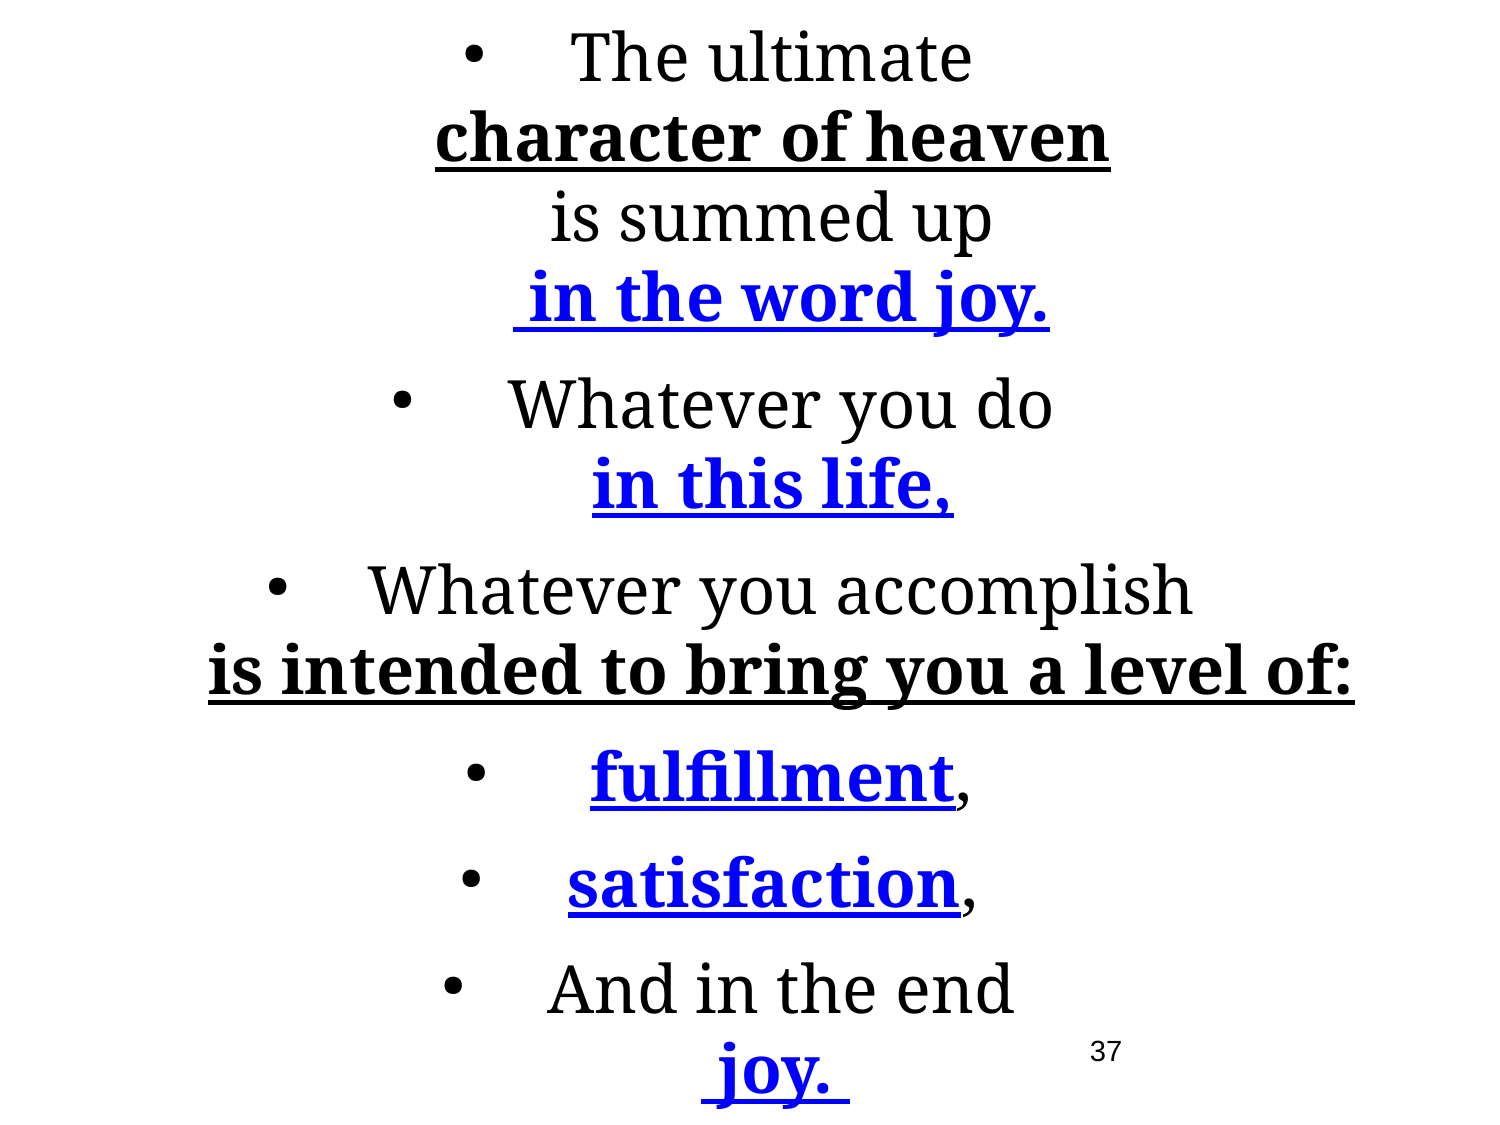

# The ultimate character of heaven is summed up in the word joy.
 Whatever you do
in this life,
 Whatever you accomplish
is intended to bring you a level of:
 fulfillment,
satisfaction,
And in the end
 joy.
37